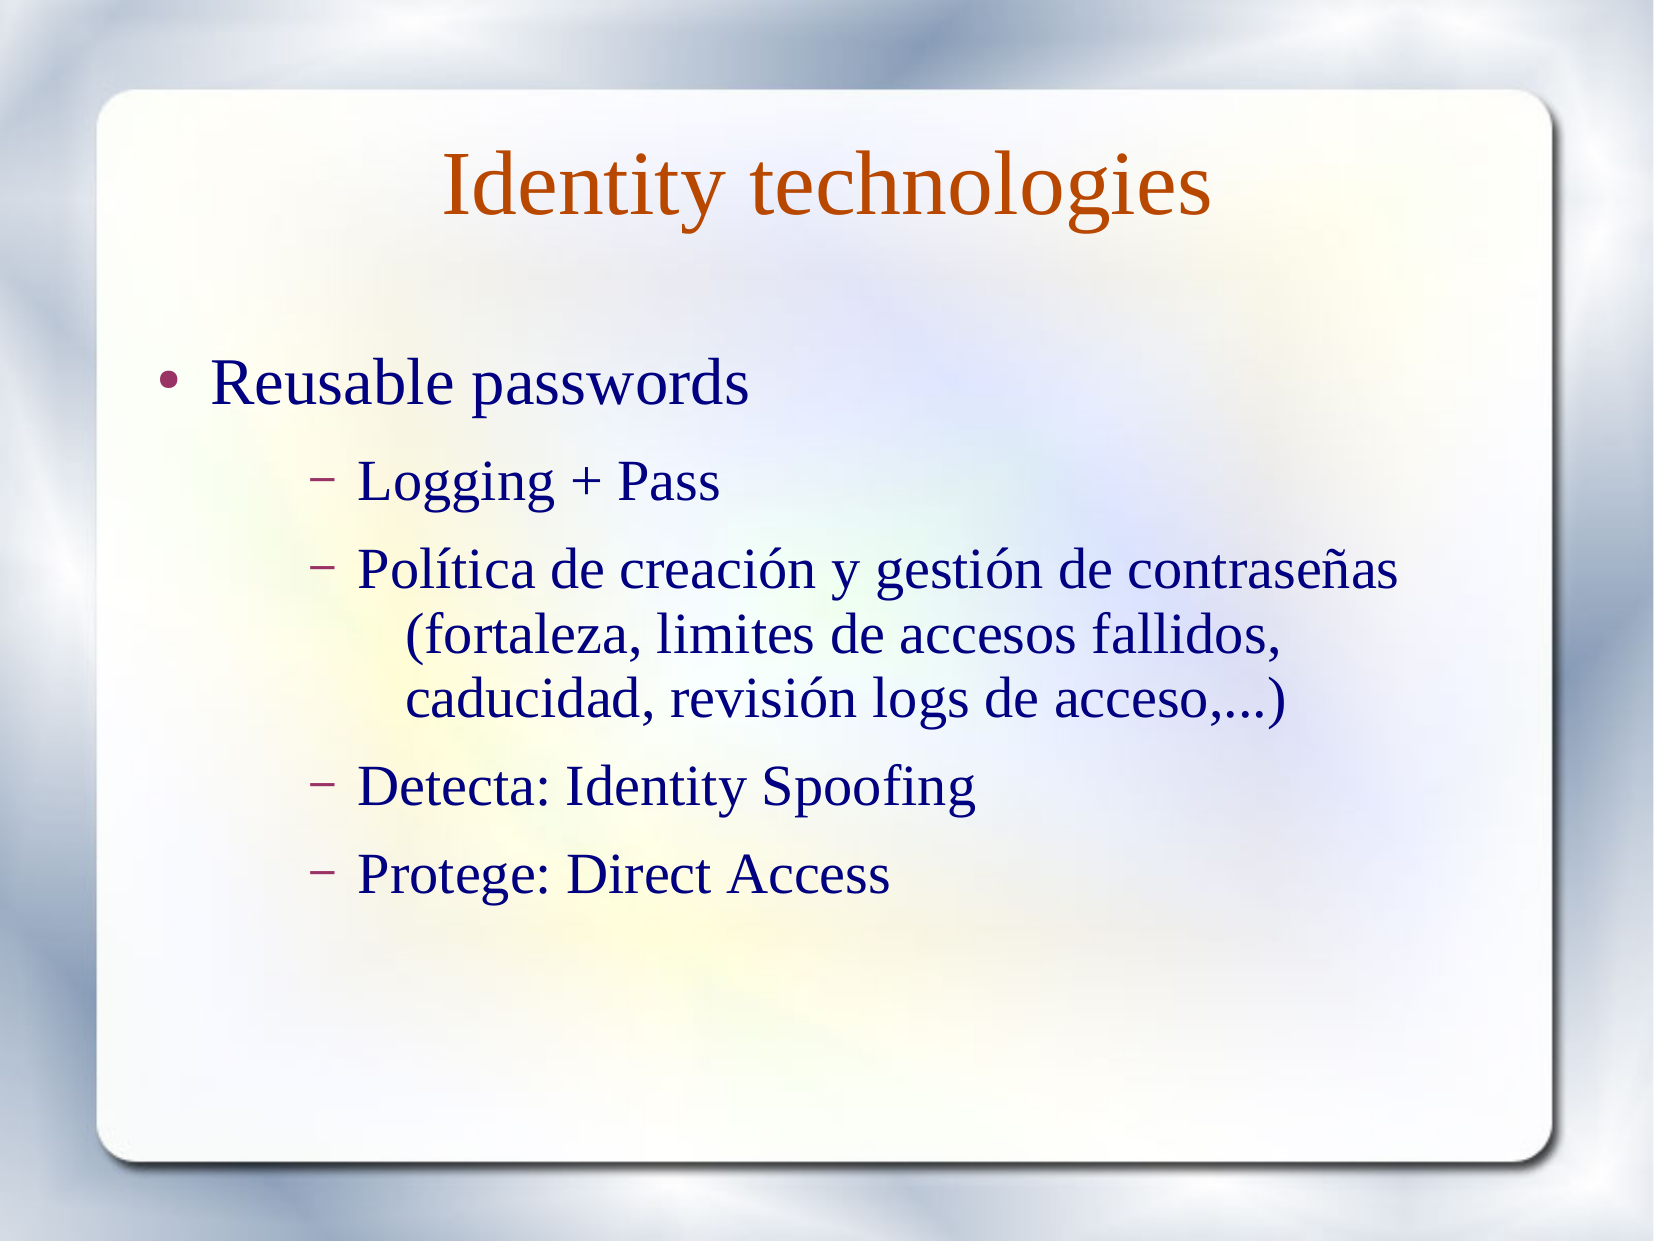

# Identity technologies
Reusable passwords
Logging + Pass
Política de creación y gestión de contraseñas (fortaleza, limites de accesos fallidos, caducidad, revisión logs de acceso,...)
Detecta: Identity Spoofing
Protege: Direct Access